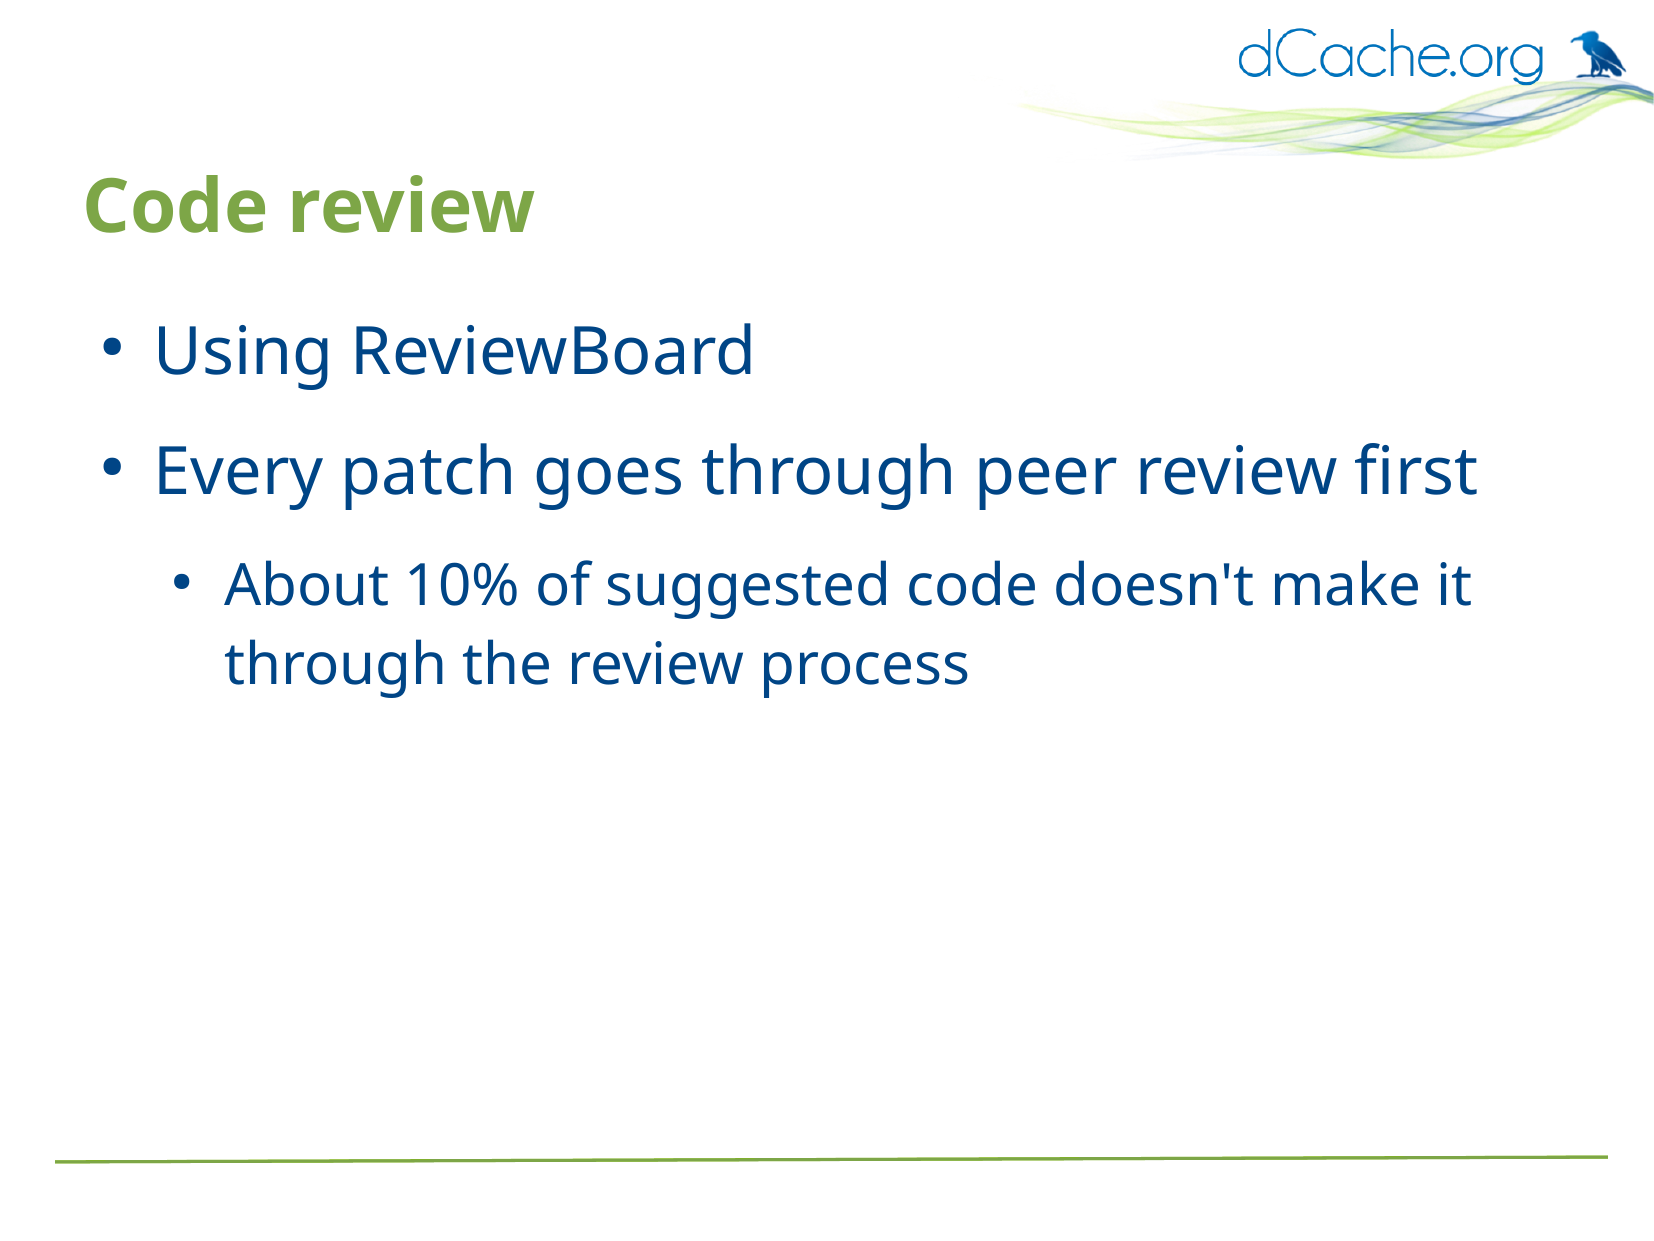

# Code review
Using ReviewBoard
Every patch goes through peer review first
About 10% of suggested code doesn't make it through the review process